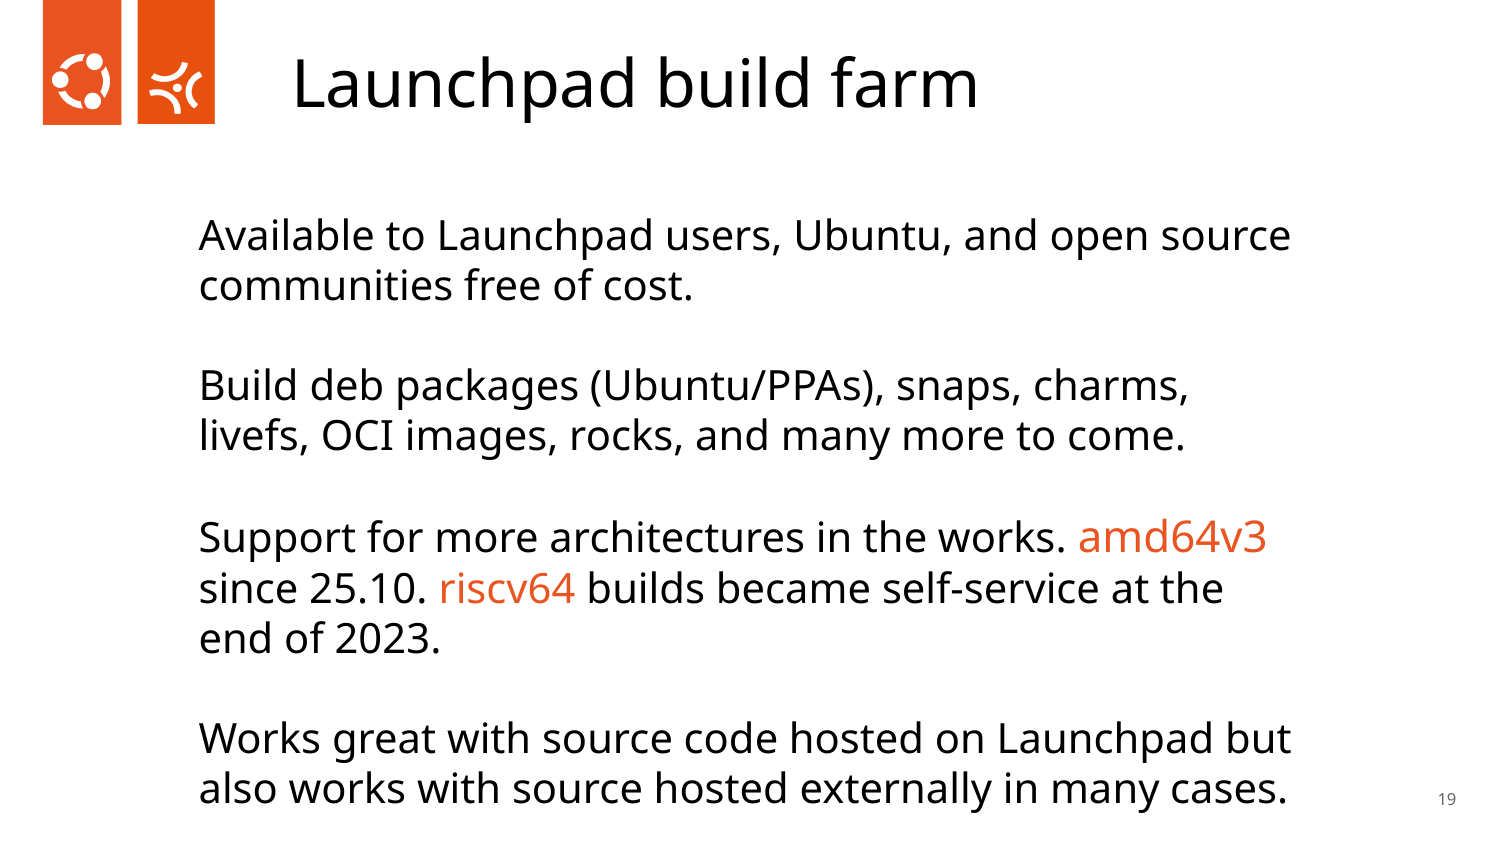

# Launchpad build farm
Available to Launchpad users, Ubuntu, and open source communities free of cost.
Build deb packages (Ubuntu/PPAs), snaps, charms, livefs, OCI images, rocks, and many more to come.
Support for more architectures in the works. amd64v3 since 25.10. riscv64 builds became self-service at the end of 2023.
Works great with source code hosted on Launchpad but also works with source hosted externally in many cases.